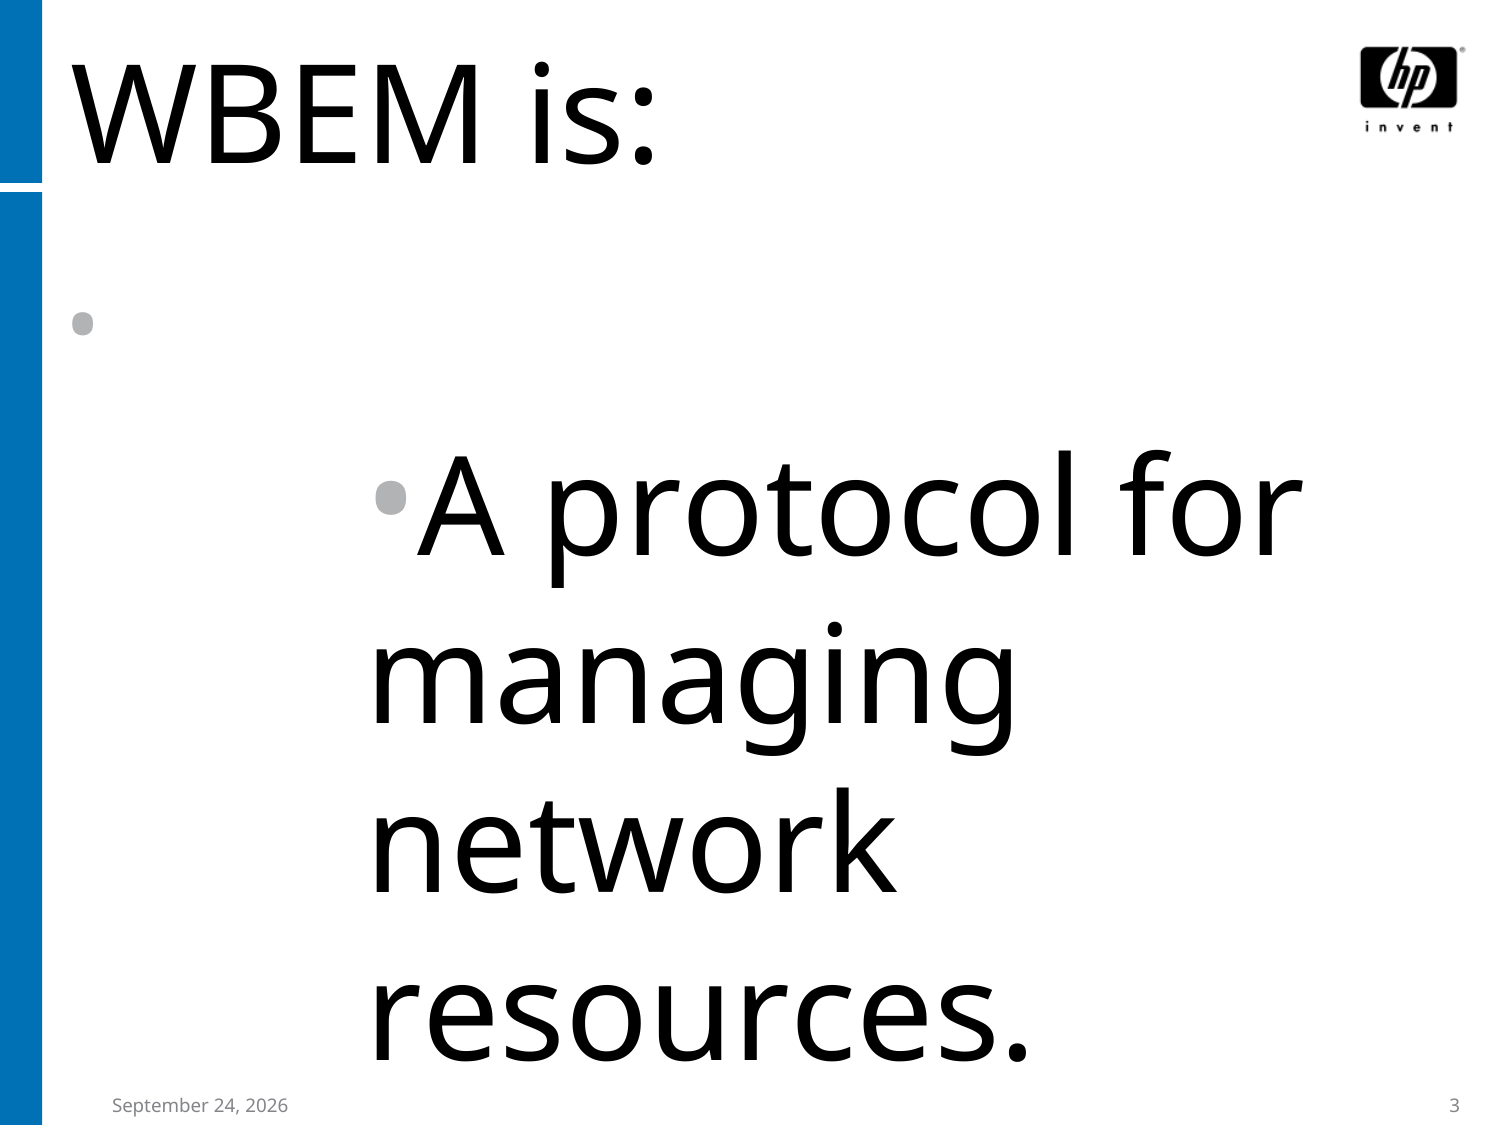

# WBEM is:
A protocol for managing network resources.
3